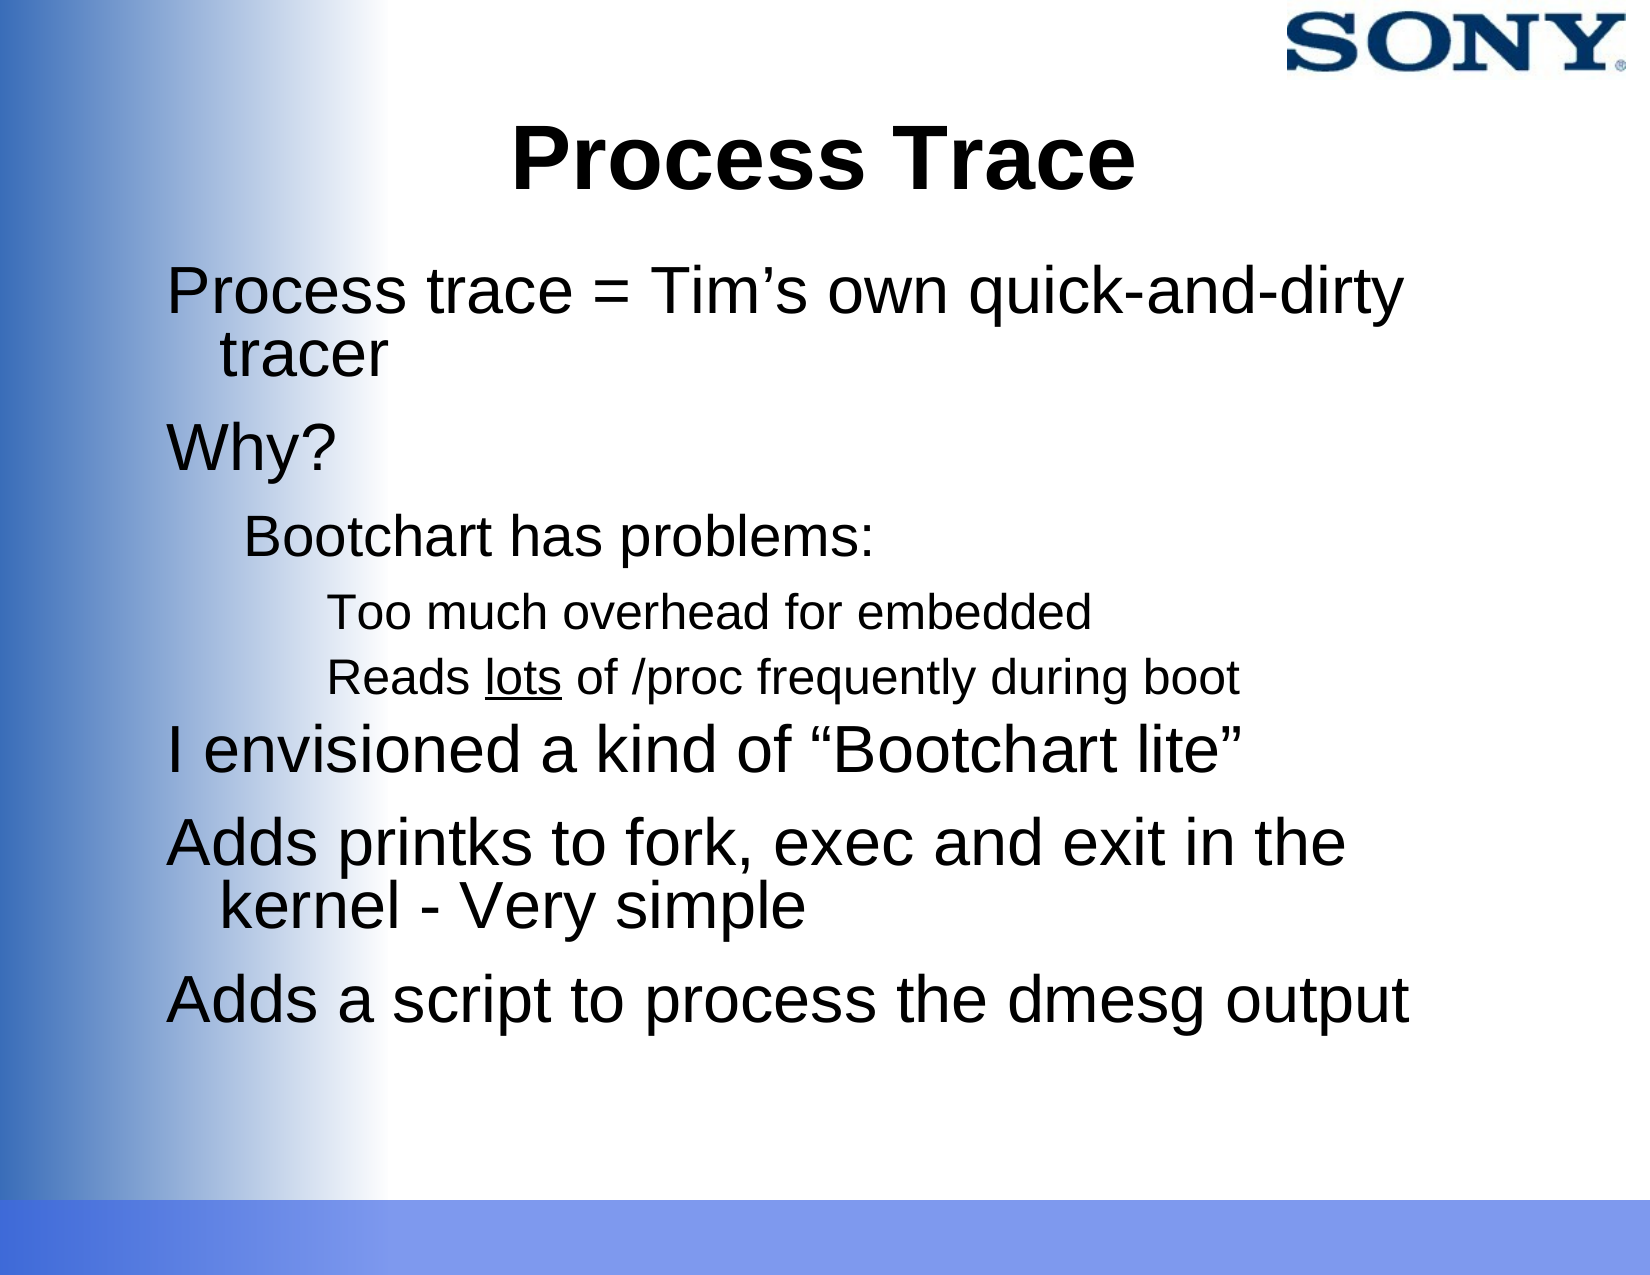

# Process Trace
Process trace = Tim’s own quick-and-dirty tracer
Why?
Bootchart has problems:
Too much overhead for embedded
Reads lots of /proc frequently during boot
I envisioned a kind of “Bootchart lite”
Adds printks to fork, exec and exit in the kernel - Very simple
Adds a script to process the dmesg output